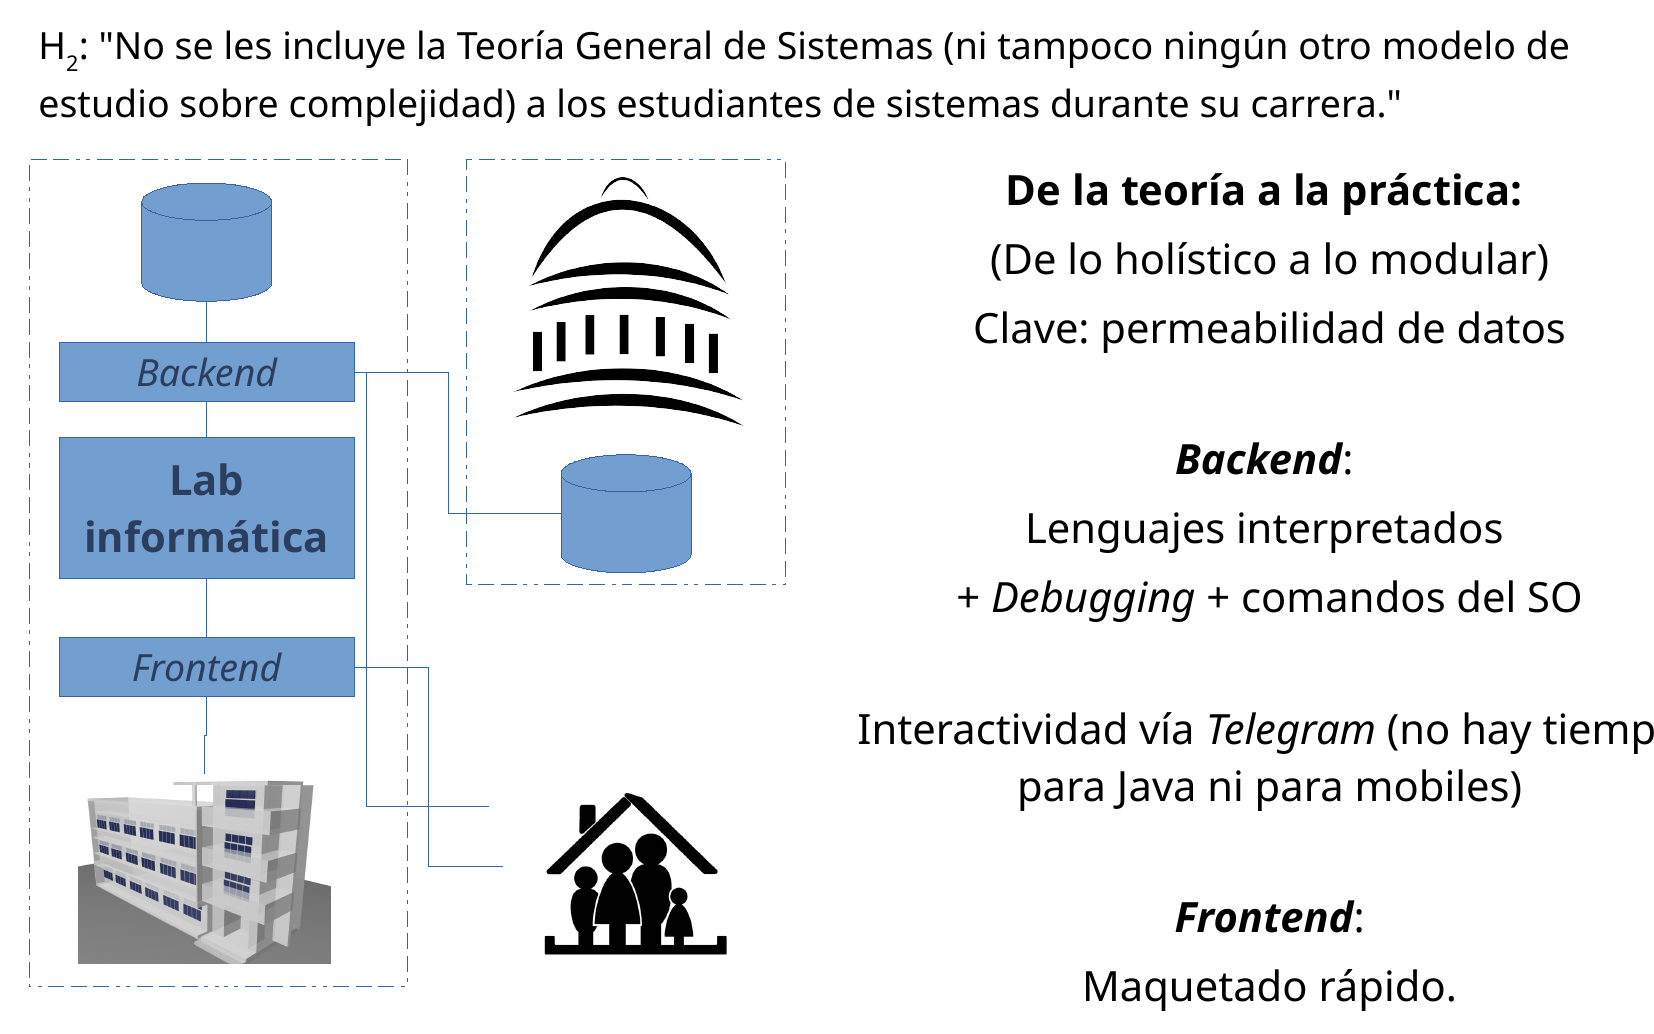

H2: "No se les incluye la Teoría General de Sistemas (ni tampoco ningún otro modelo de estudio sobre complejidad) a los estudiantes de sistemas durante su carrera."
De la teoría a la práctica:
(De lo holístico a lo modular)
Clave: permeabilidad de datos
Backend:
Lenguajes interpretados
+ Debugging + comandos del SO
Interactividad vía Telegram (no hay tiempo para Java ni para mobiles)
Frontend:
Maquetado rápido.
Prototipos web funcionales.
Backend
Lab
informática
Frontend